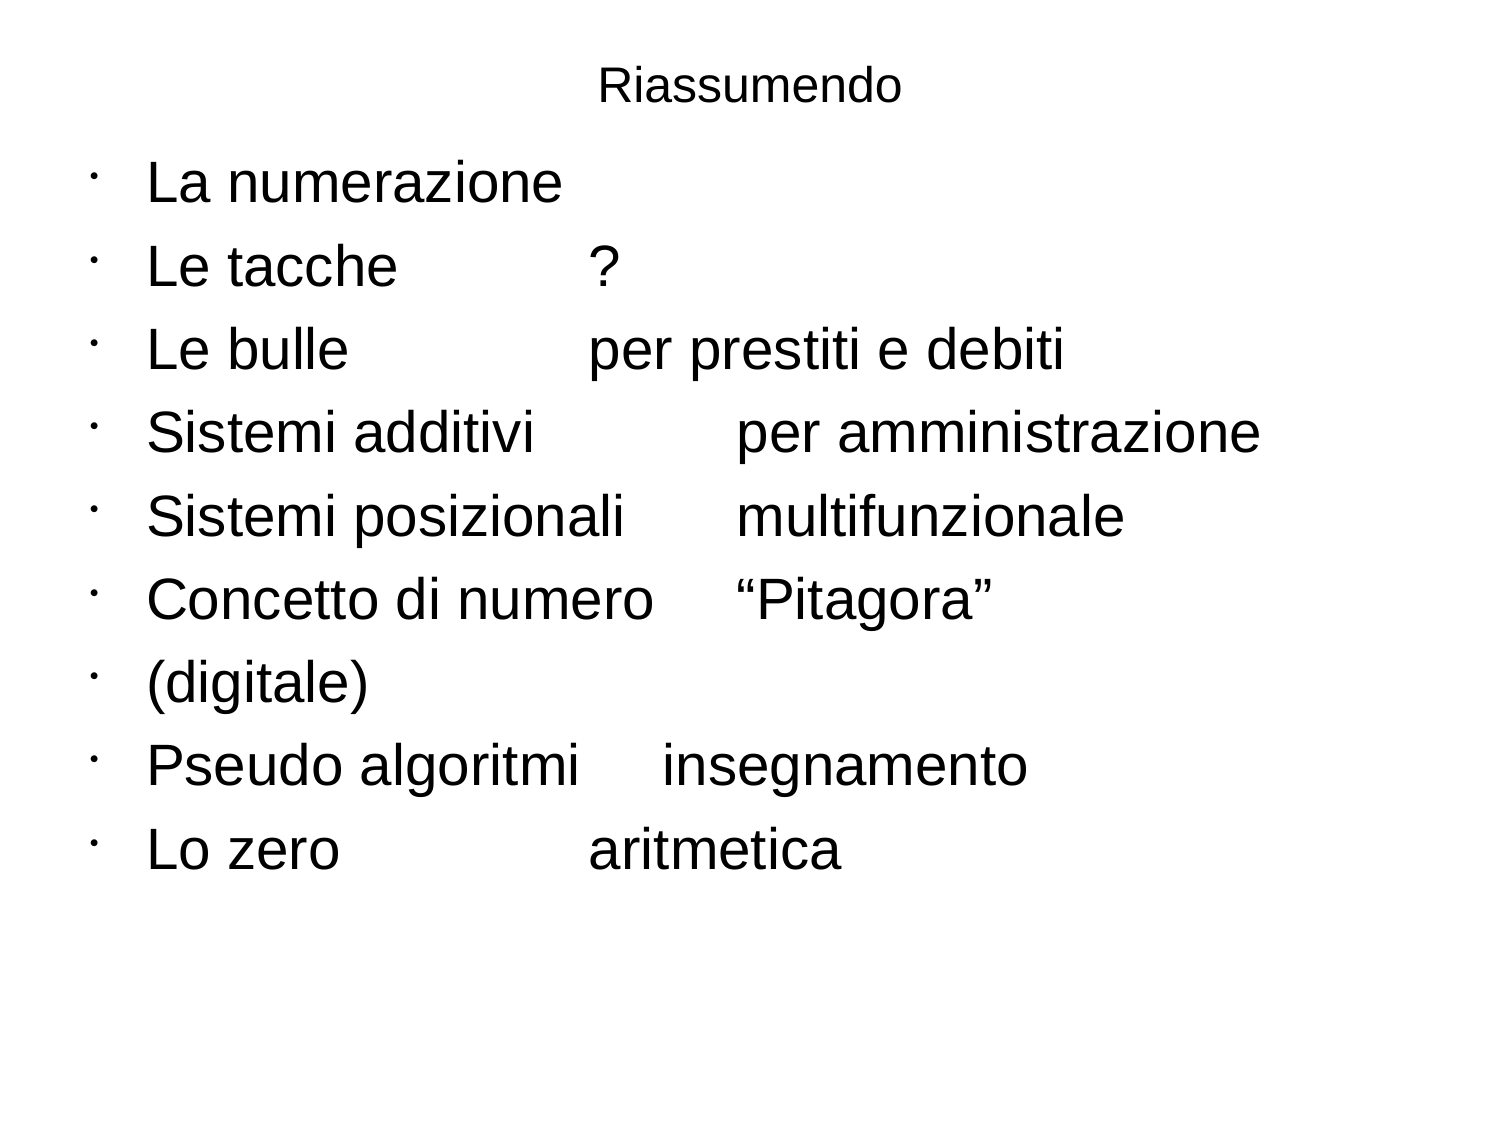

# Riassumendo
La numerazione
Le tacche			?
Le bulle				per prestiti e debiti
Sistemi additivi			per amministrazione
Sistemi posizionali		multifunzionale
Concetto di numero		“Pitagora”
(digitale)
Pseudo algoritmi		insegnamento
Lo zero				aritmetica